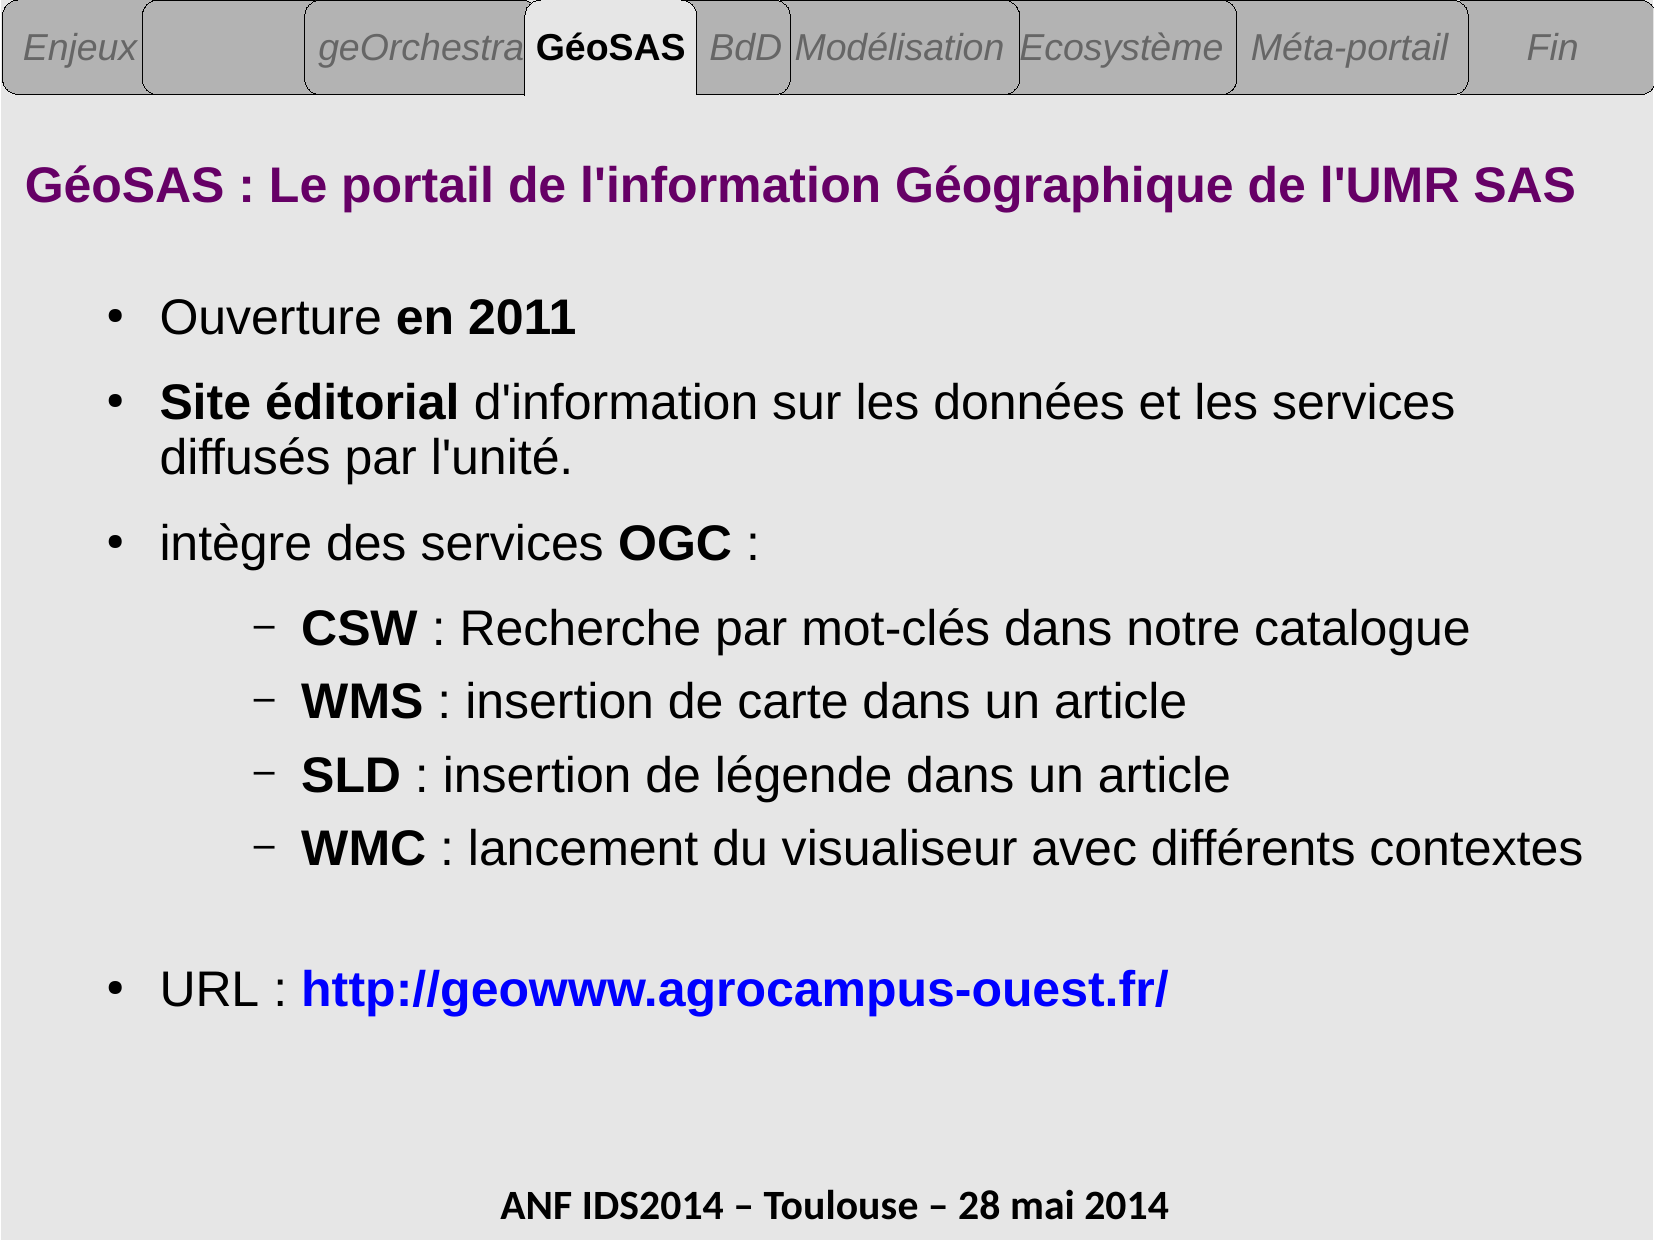

Enjeux
geOrchestra
GéoSAS
 BdD
 Modélisation
 Ecosystème
 Méta-portail
Fin
# GéoSAS : Le portail de l'information Géographique de l'UMR SAS
Ouverture en 2011
Site éditorial d'information sur les données et les services diffusés par l'unité.
intègre des services OGC :
CSW : Recherche par mot-clés dans notre catalogue
WMS : insertion de carte dans un article
SLD : insertion de légende dans un article
WMC : lancement du visualiseur avec différents contextes
URL : http://geowww.agrocampus-ouest.fr/
 ANF IDS2014 – Toulouse – 28 mai 2014